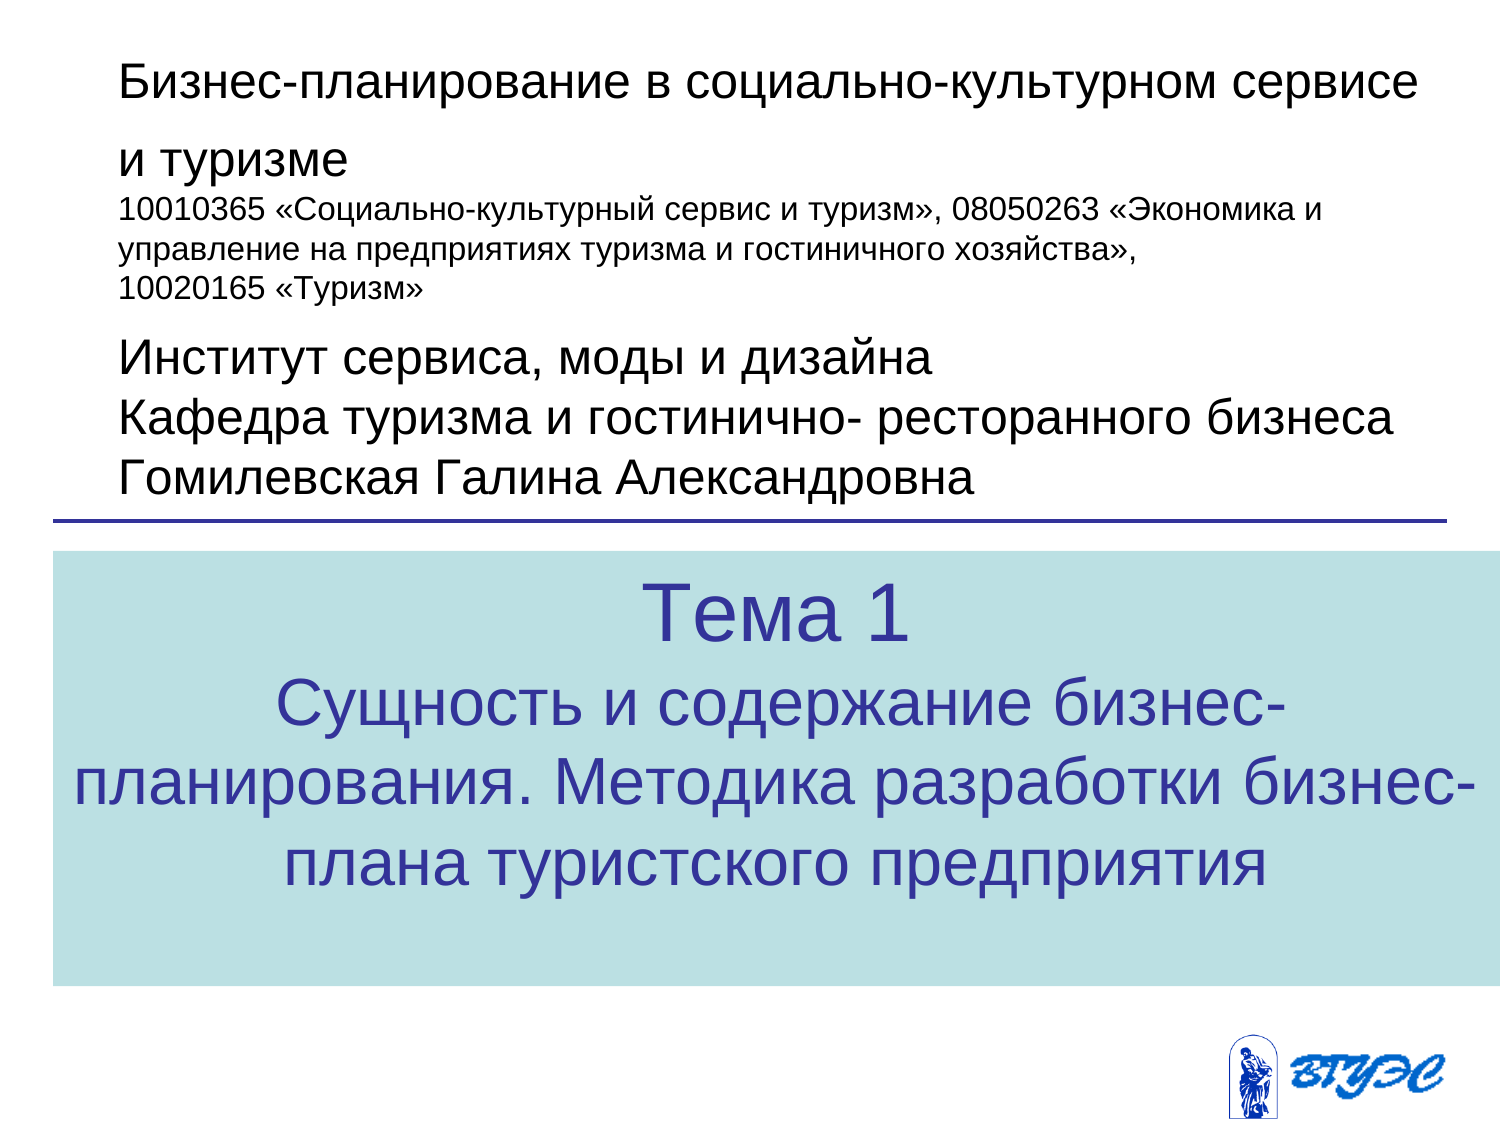

Бизнес-планирование в социально-культурном сервисе и туризме
10010365 «Социально-культурный сервис и туризм», 08050263 «Экономика и управление на предприятиях туризма и гостиничного хозяйства»,
10020165 «Туризм»
Институт сервиса, моды и дизайна
Кафедра туризма и гостинично- ресторанного бизнеса
Гомилевская Галина Александровна
Тема 1
 Сущность и содержание бизнес-планирования. Методика разработки бизнес-плана туристского предприятия